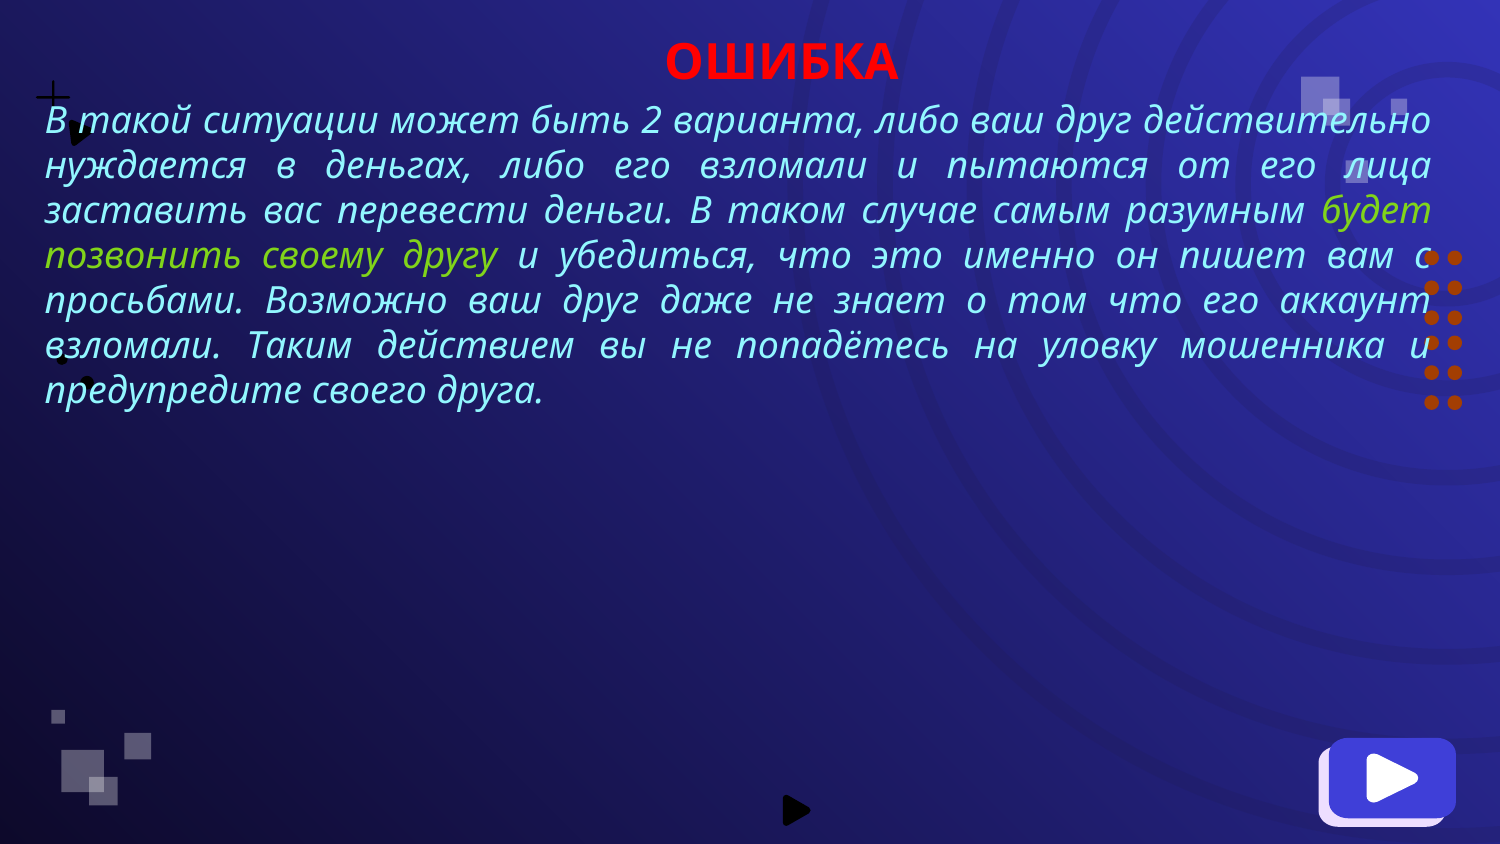

# ОШИБКА
В такой ситуации может быть 2 варианта, либо ваш друг действительно нуждается в деньгах, либо его взломали и пытаются от его лица заставить вас перевести деньги. В таком случае самым разумным будет позвонить своему другу и убедиться, что это именно он пишет вам с просьбами. Возможно ваш друг даже не знает о том что его аккаунт взломали. Таким действием вы не попадётесь на уловку мошенника и предупредите своего друга.